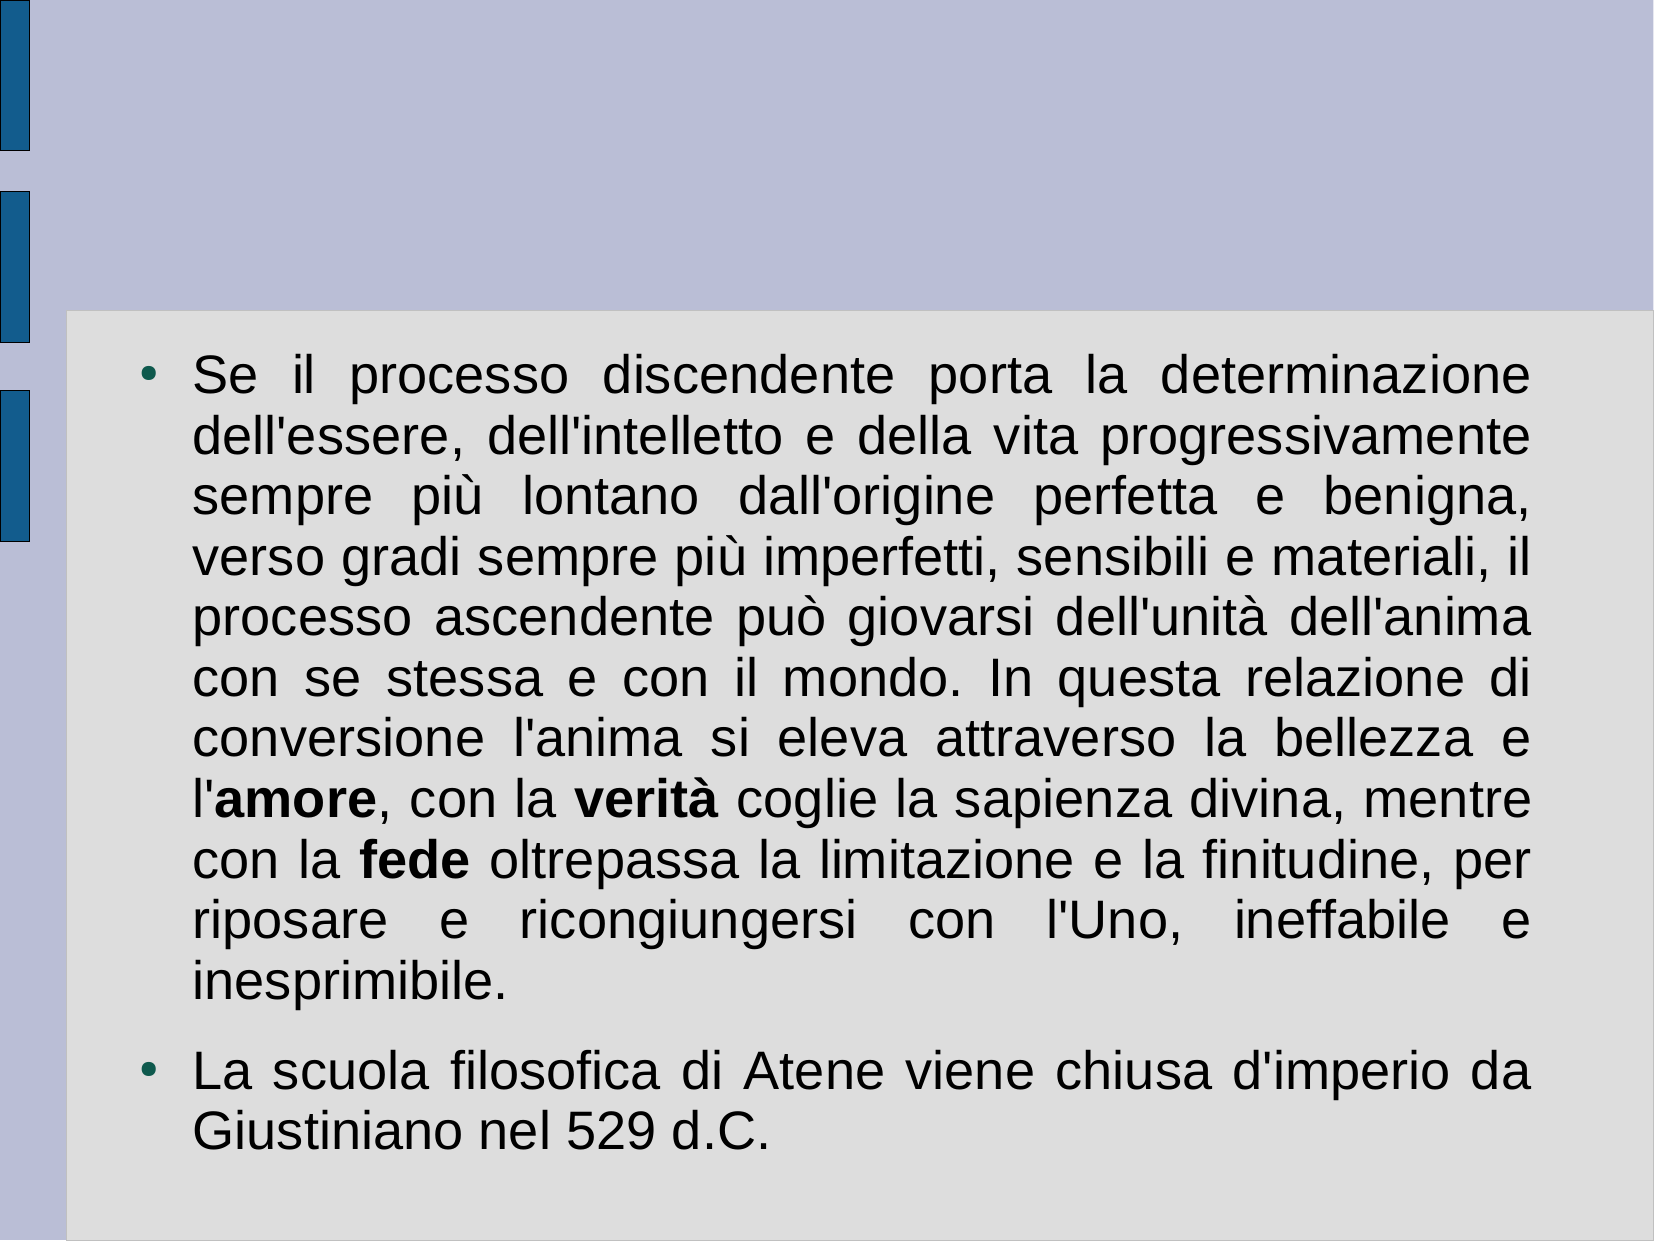

#
Se il processo discendente porta la determinazione dell'essere, dell'intelletto e della vita progressivamente sempre più lontano dall'origine perfetta e benigna, verso gradi sempre più imperfetti, sensibili e materiali, il processo ascendente può giovarsi dell'unità dell'anima con se stessa e con il mondo. In questa relazione di conversione l'anima si eleva attraverso la bellezza e l'amore, con la verità coglie la sapienza divina, mentre con la fede oltrepassa la limitazione e la finitudine, per riposare e ricongiungersi con l'Uno, ineffabile e inesprimibile.
La scuola filosofica di Atene viene chiusa d'imperio da Giustiniano nel 529 d.C.